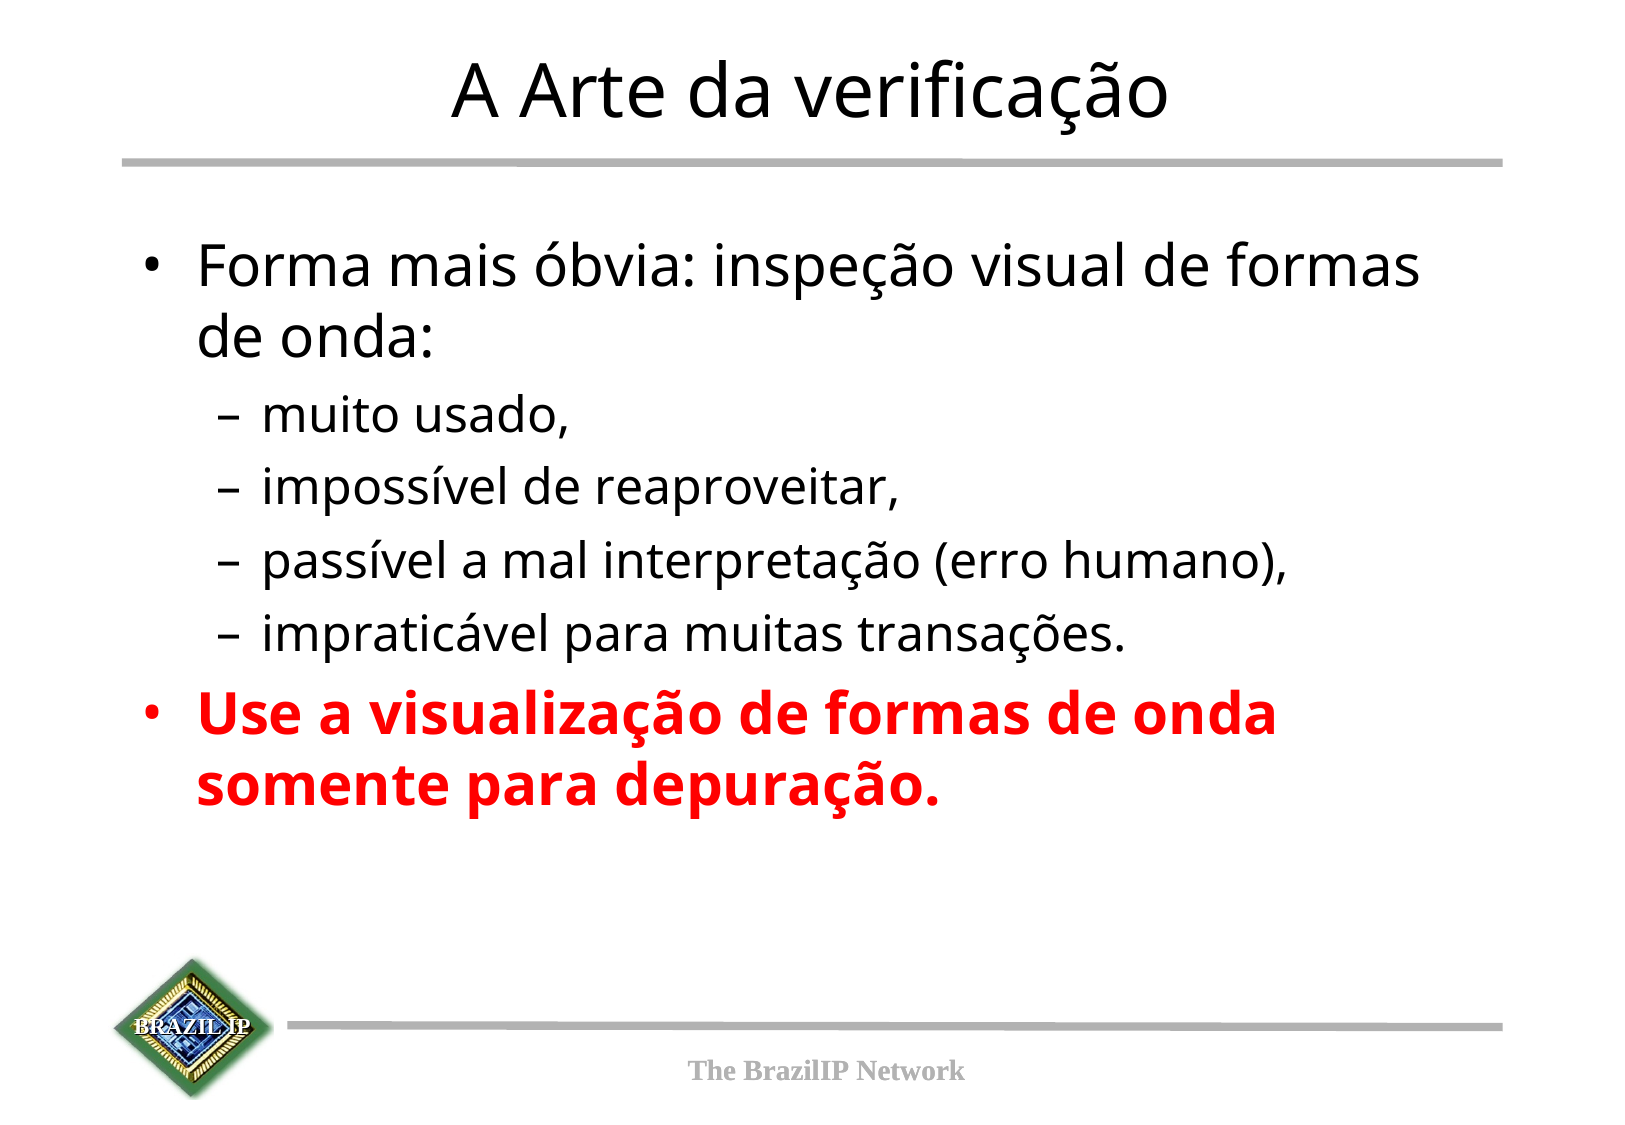

# A Arte da verificação
Forma mais óbvia: inspeção visual de formas de onda:
muito usado,
impossível de reaproveitar,
passível a mal interpretação (erro humano),
impraticável para muitas transações.
Use a visualização de formas de onda somente para depuração.